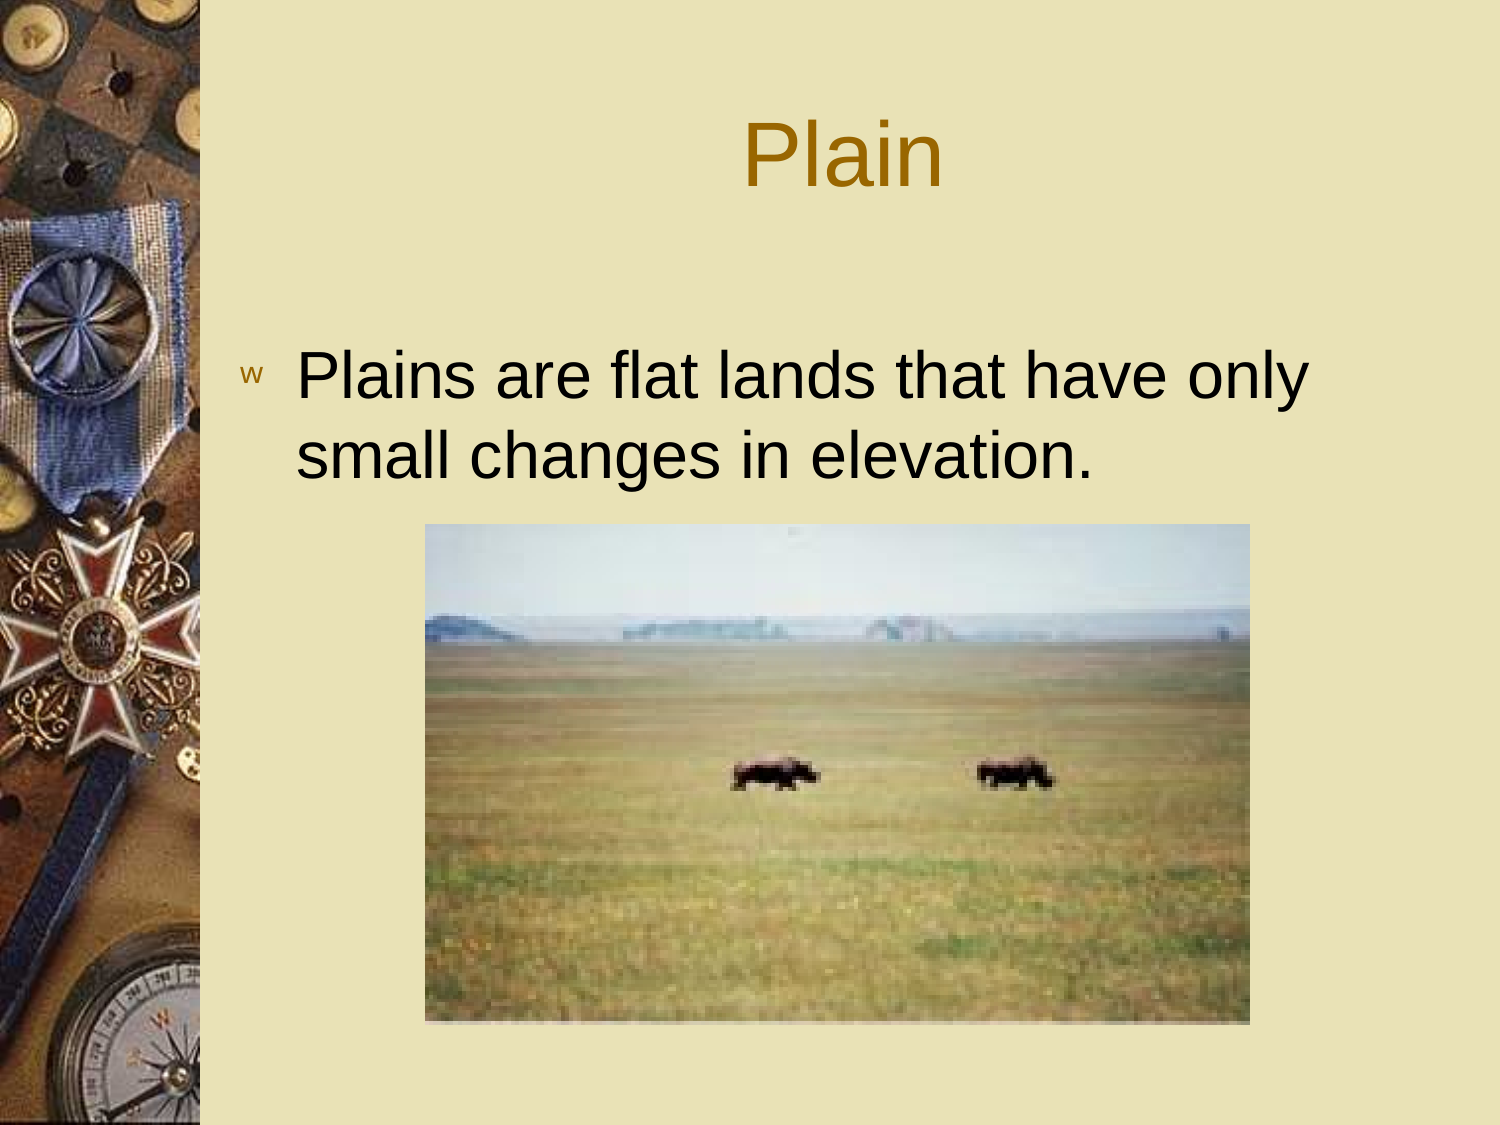

# Plain
Plains are flat lands that have only small changes in elevation.